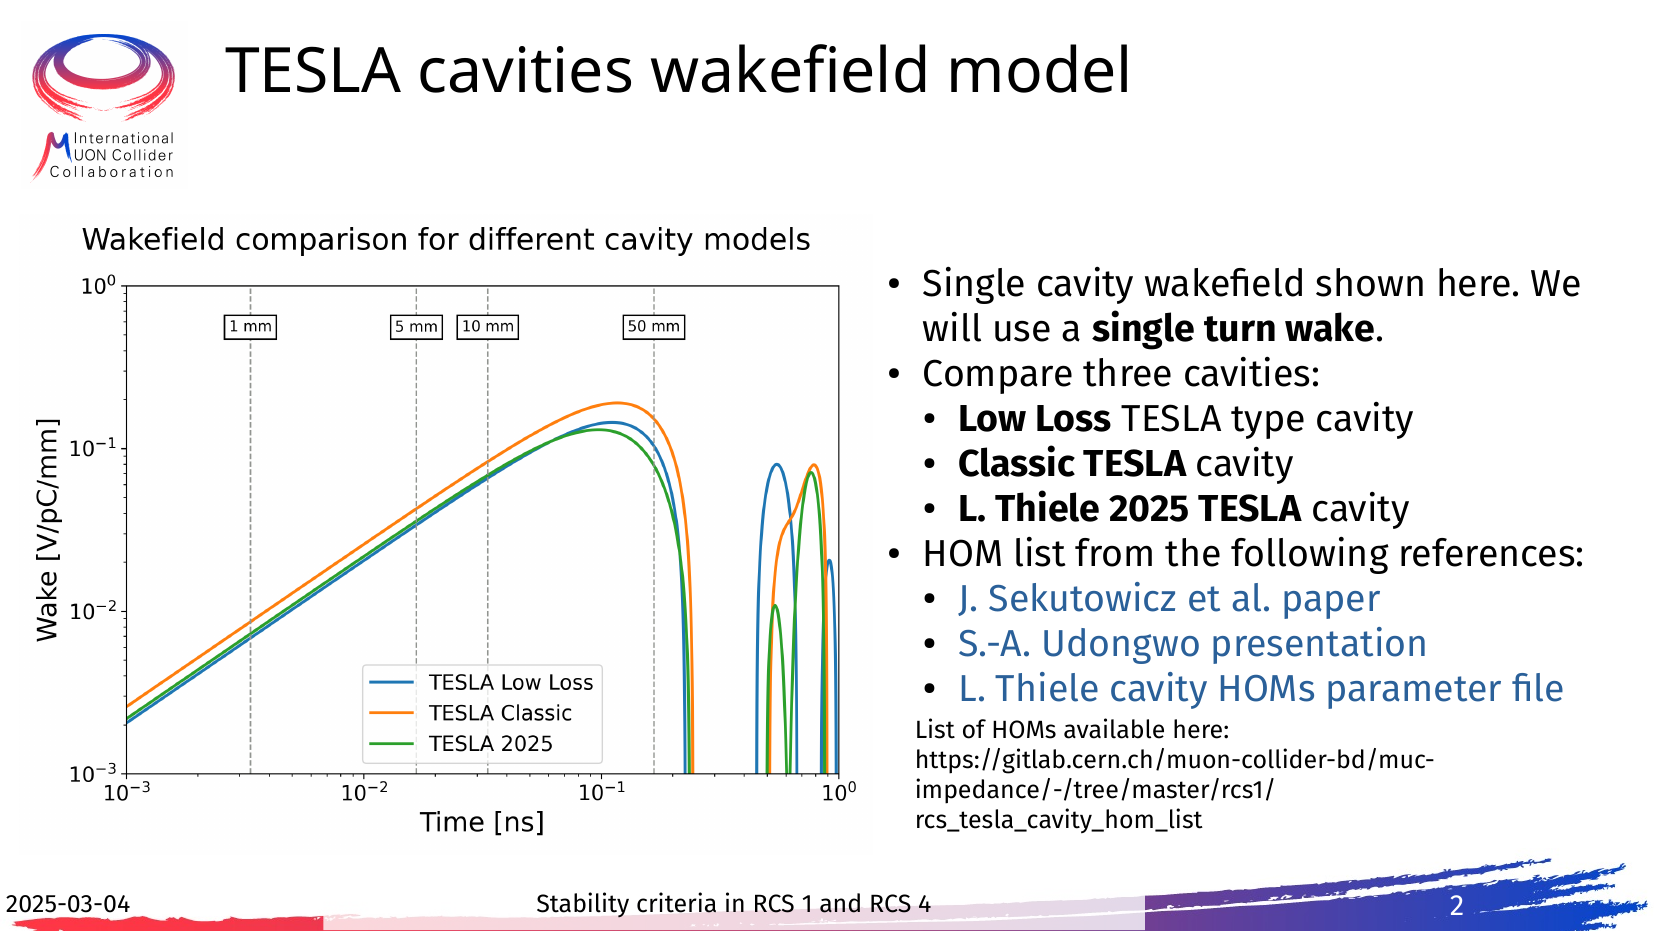

# TESLA cavities wakefield model
Single cavity wakefield shown here. We will use a single turn wake.
Compare three cavities:
Low Loss TESLA type cavity
Classic TESLA cavity
L. Thiele 2025 TESLA cavity
HOM list from the following references:
J. Sekutowicz et al. paper
S.-A. Udongwo presentation
L. Thiele cavity HOMs parameter file
List of HOMs available here: https://gitlab.cern.ch/muon-collider-bd/muc-impedance/-/tree/master/rcs1/rcs_tesla_cavity_hom_list
2025-03-04
Stability criteria in RCS 1 and RCS 4
2